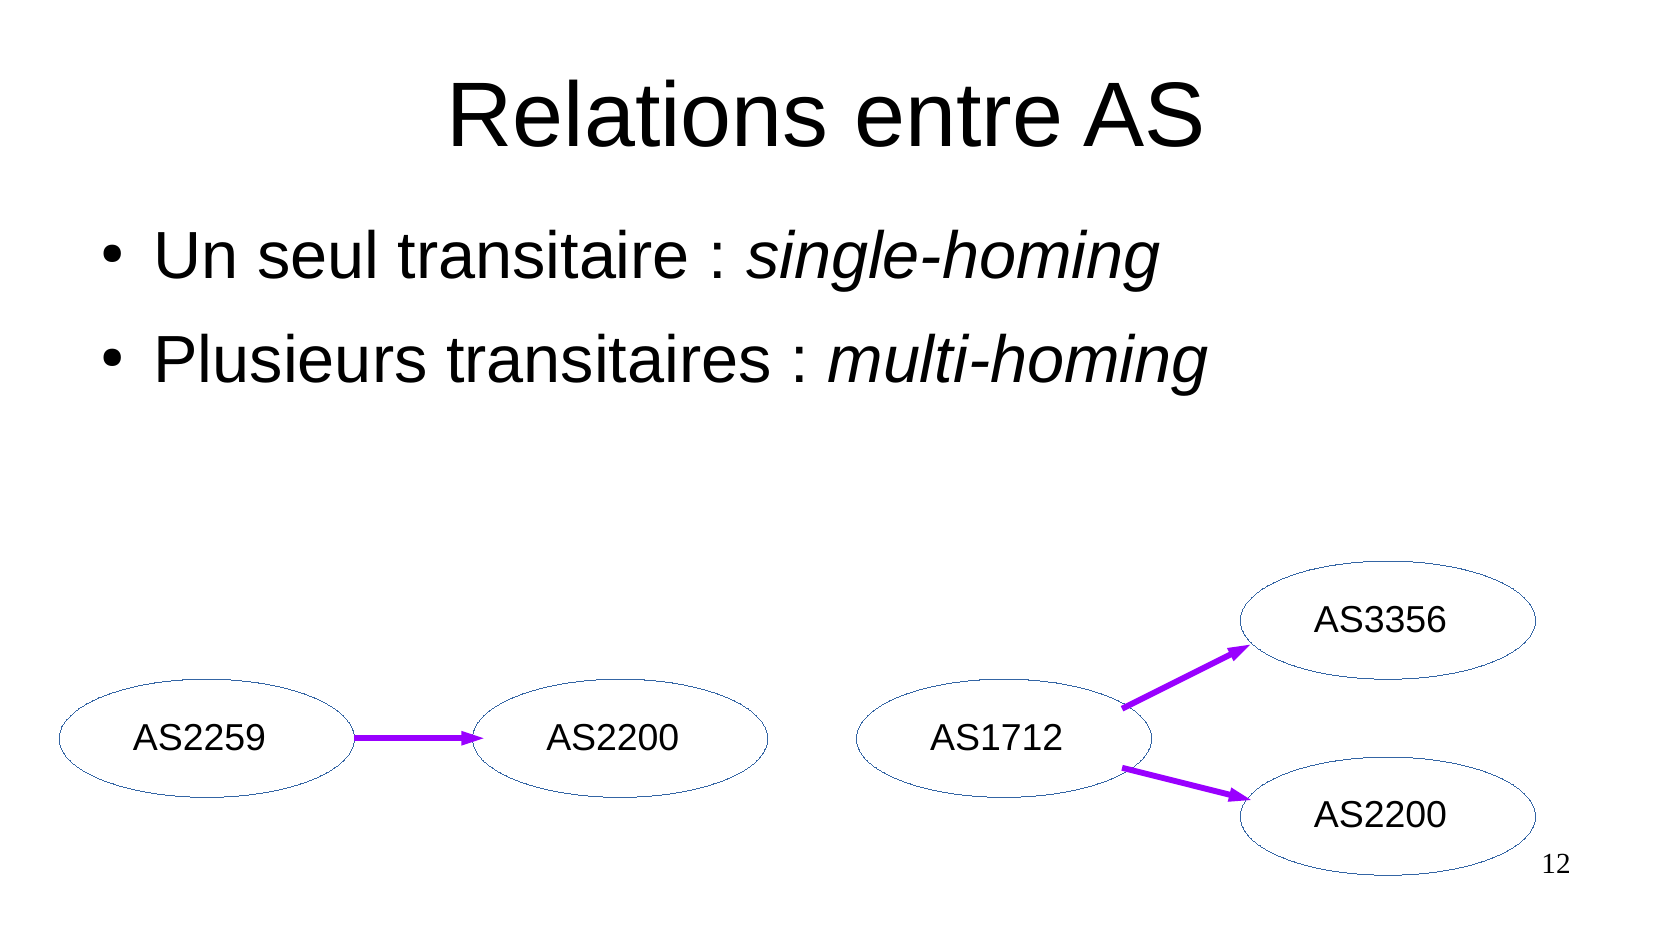

# Relations entre AS
Un seul transitaire : single-homing
Plusieurs transitaires : multi-homing
AS3356
AS2259
AS2200
AS1712
AS2200
12